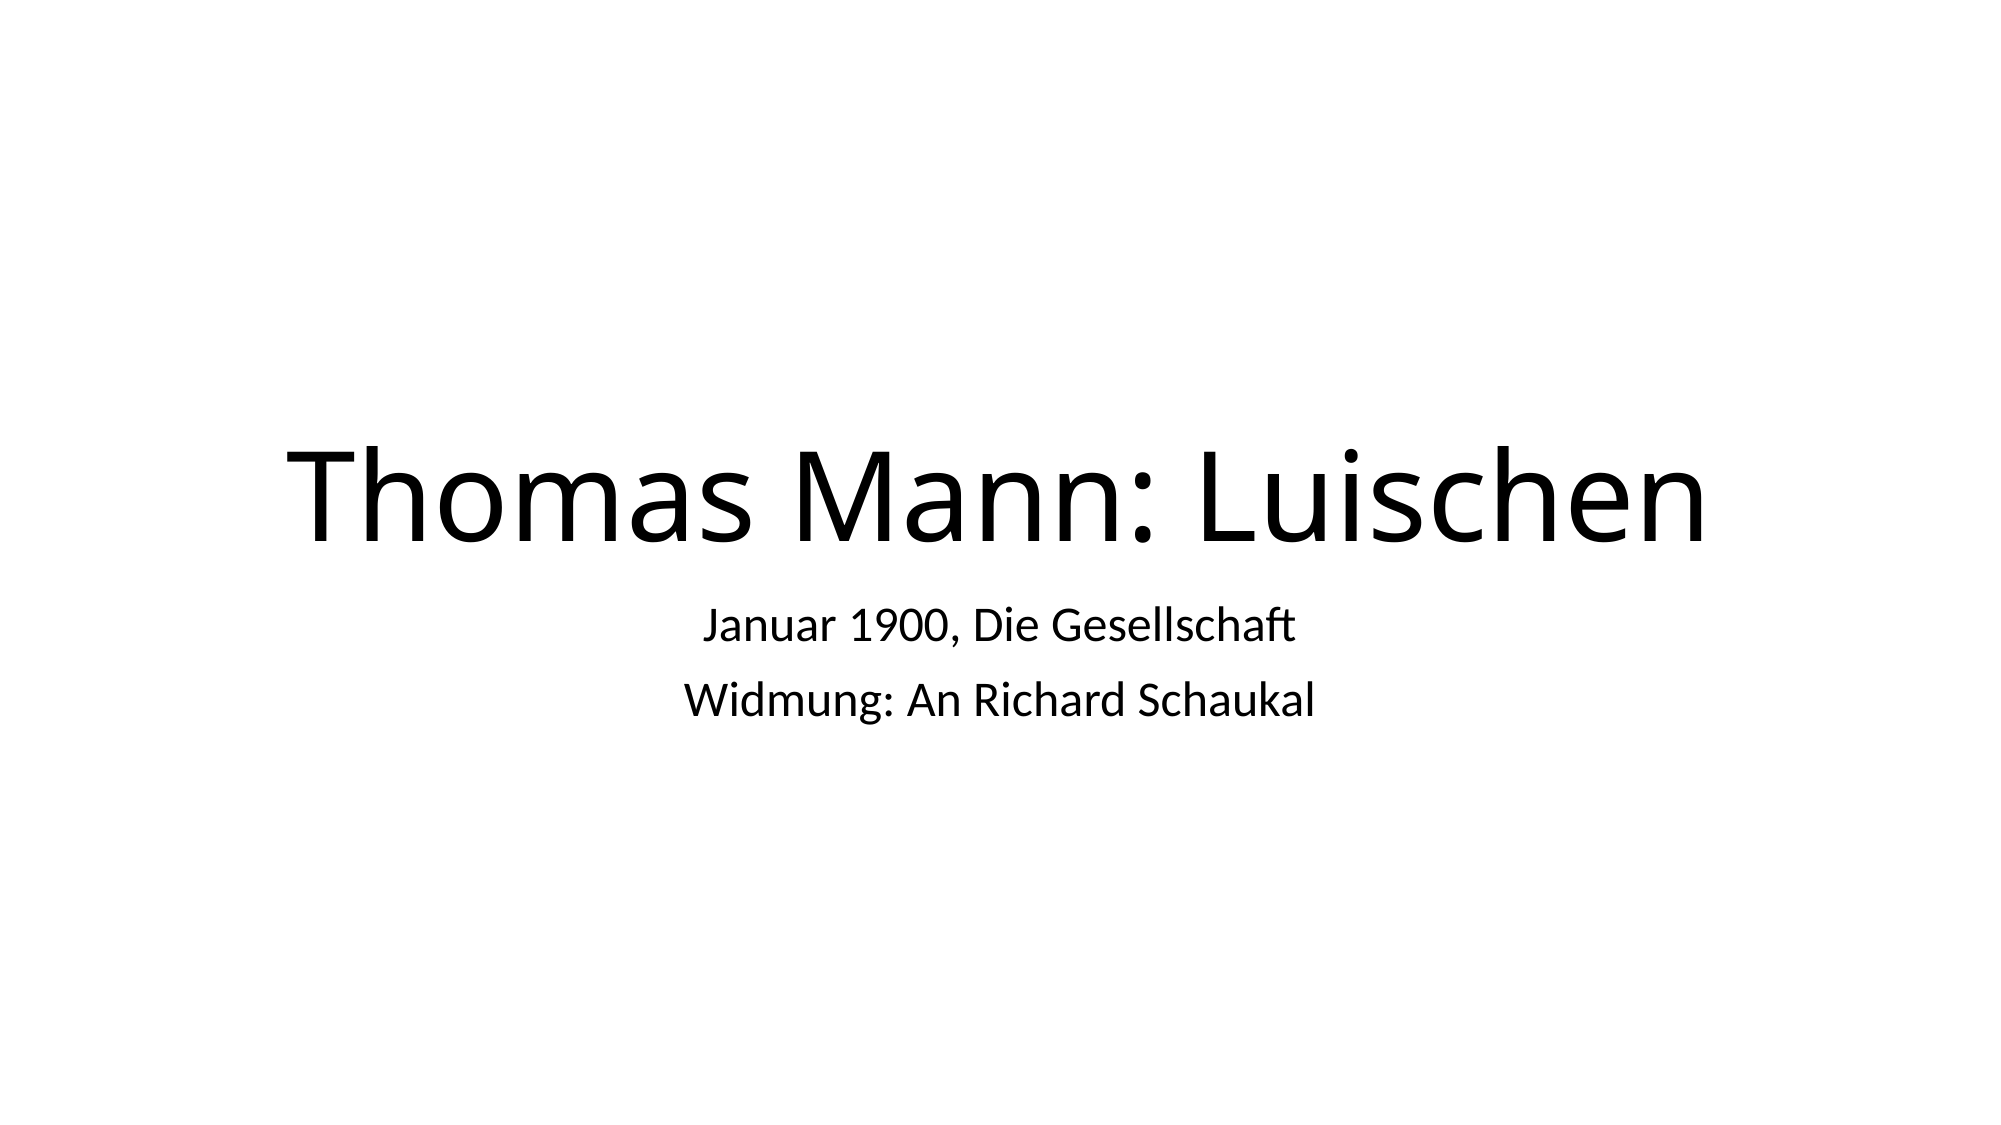

# Thomas Mann: Luischen
Januar 1900, Die Gesellschaft
Widmung: An Richard Schaukal